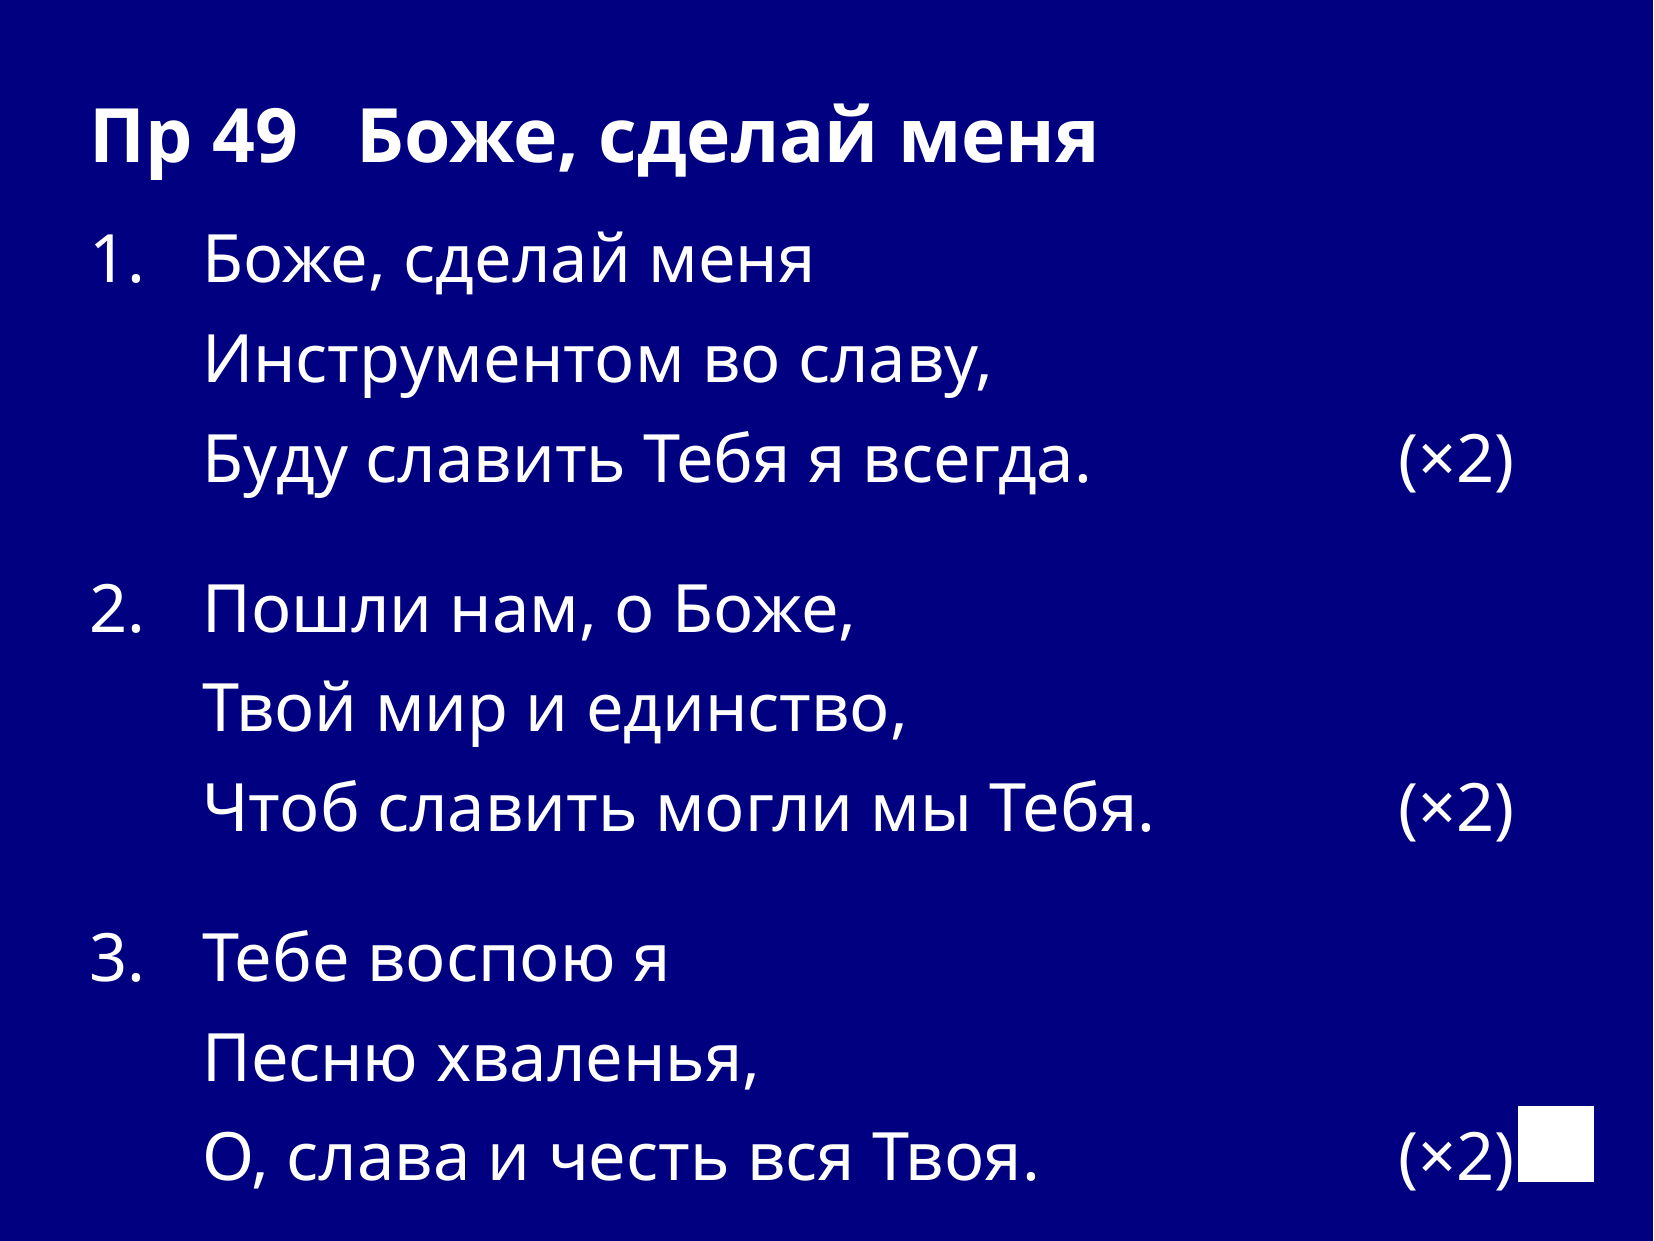

Пр 49 Боже, сделай меня
1.	Боже, сделай меня
	Инструментом во славу,
	Буду славить Тебя я всегда.	(×2)
2.	Пошли нам, о Боже,
	Твой мир и единство,
	Чтоб славить могли мы Тебя.	(×2)
3.	Тебе воспою я
	Песню хваленья,
	О, слава и честь вся Твоя.	(×2)